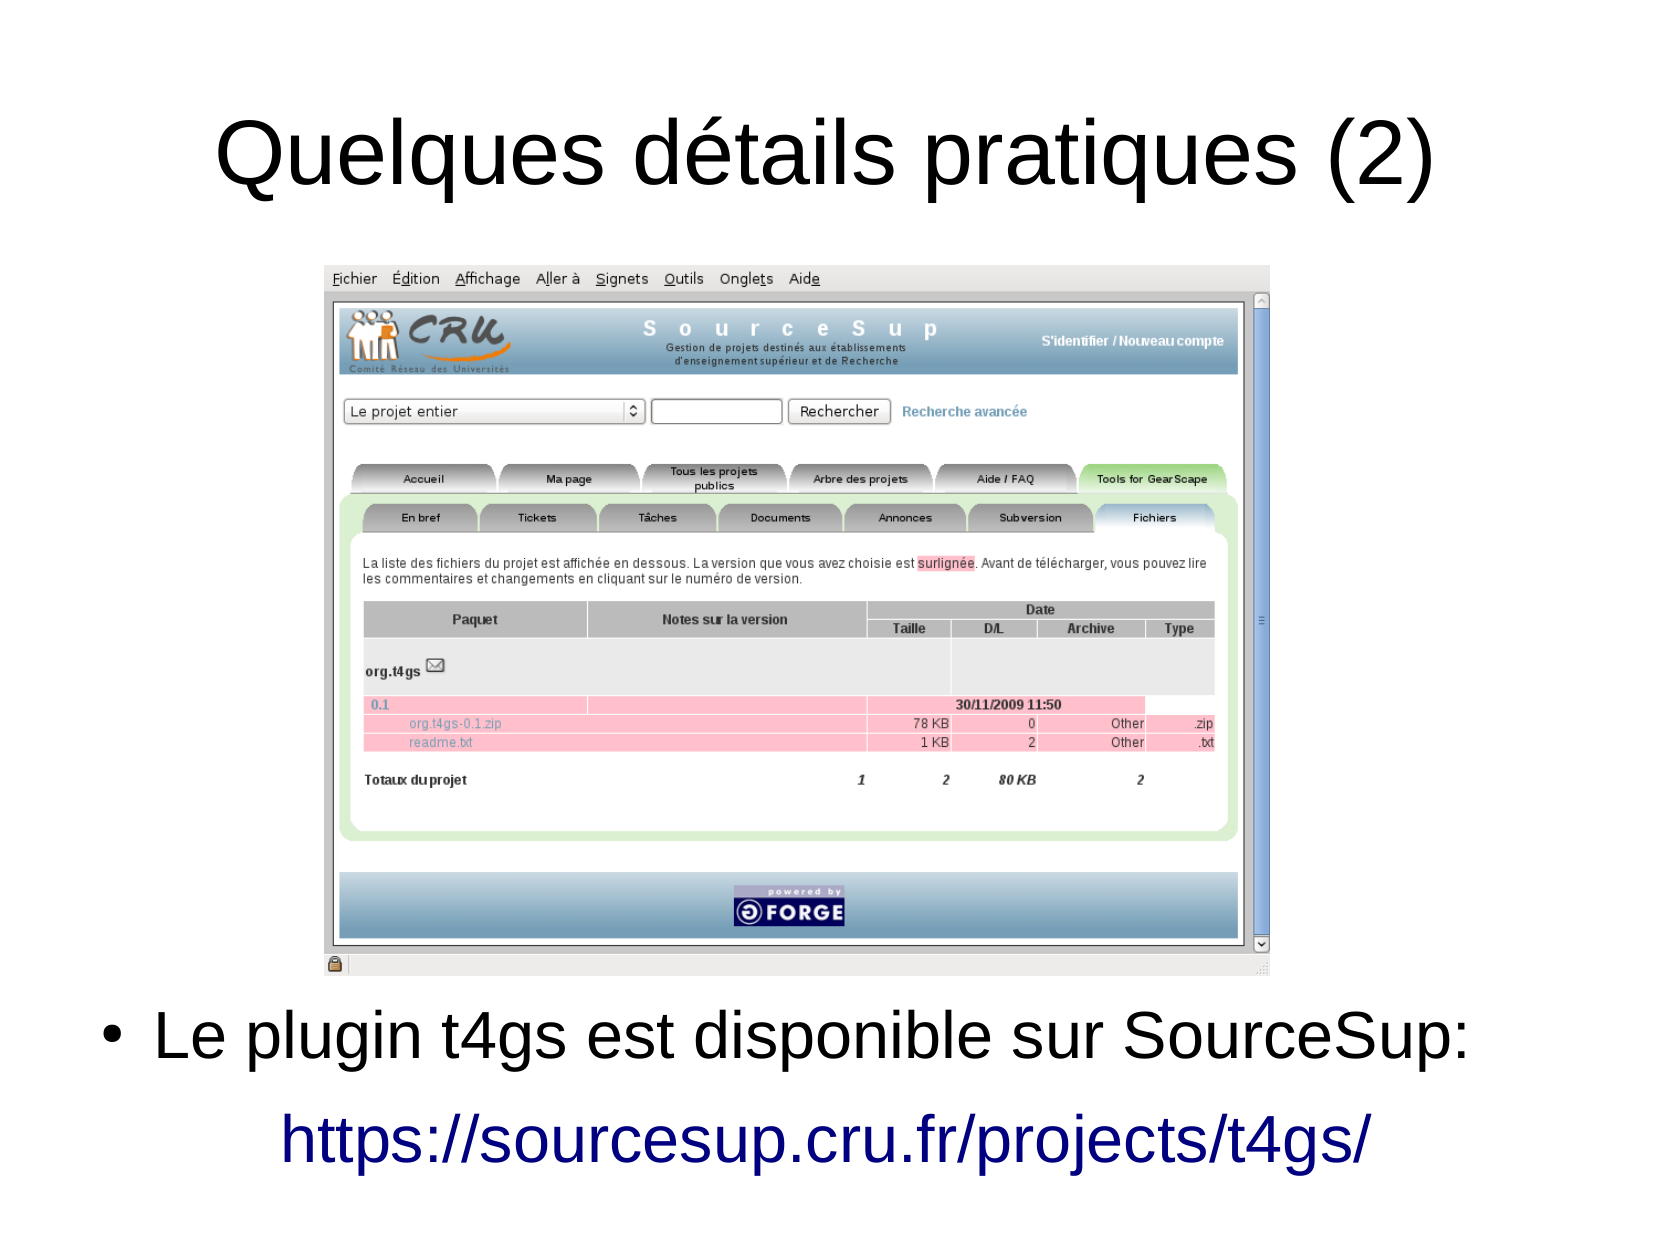

# Quelques détails pratiques (2)
Le plugin t4gs est disponible sur SourceSup:
https://sourcesup.cru.fr/projects/t4gs/